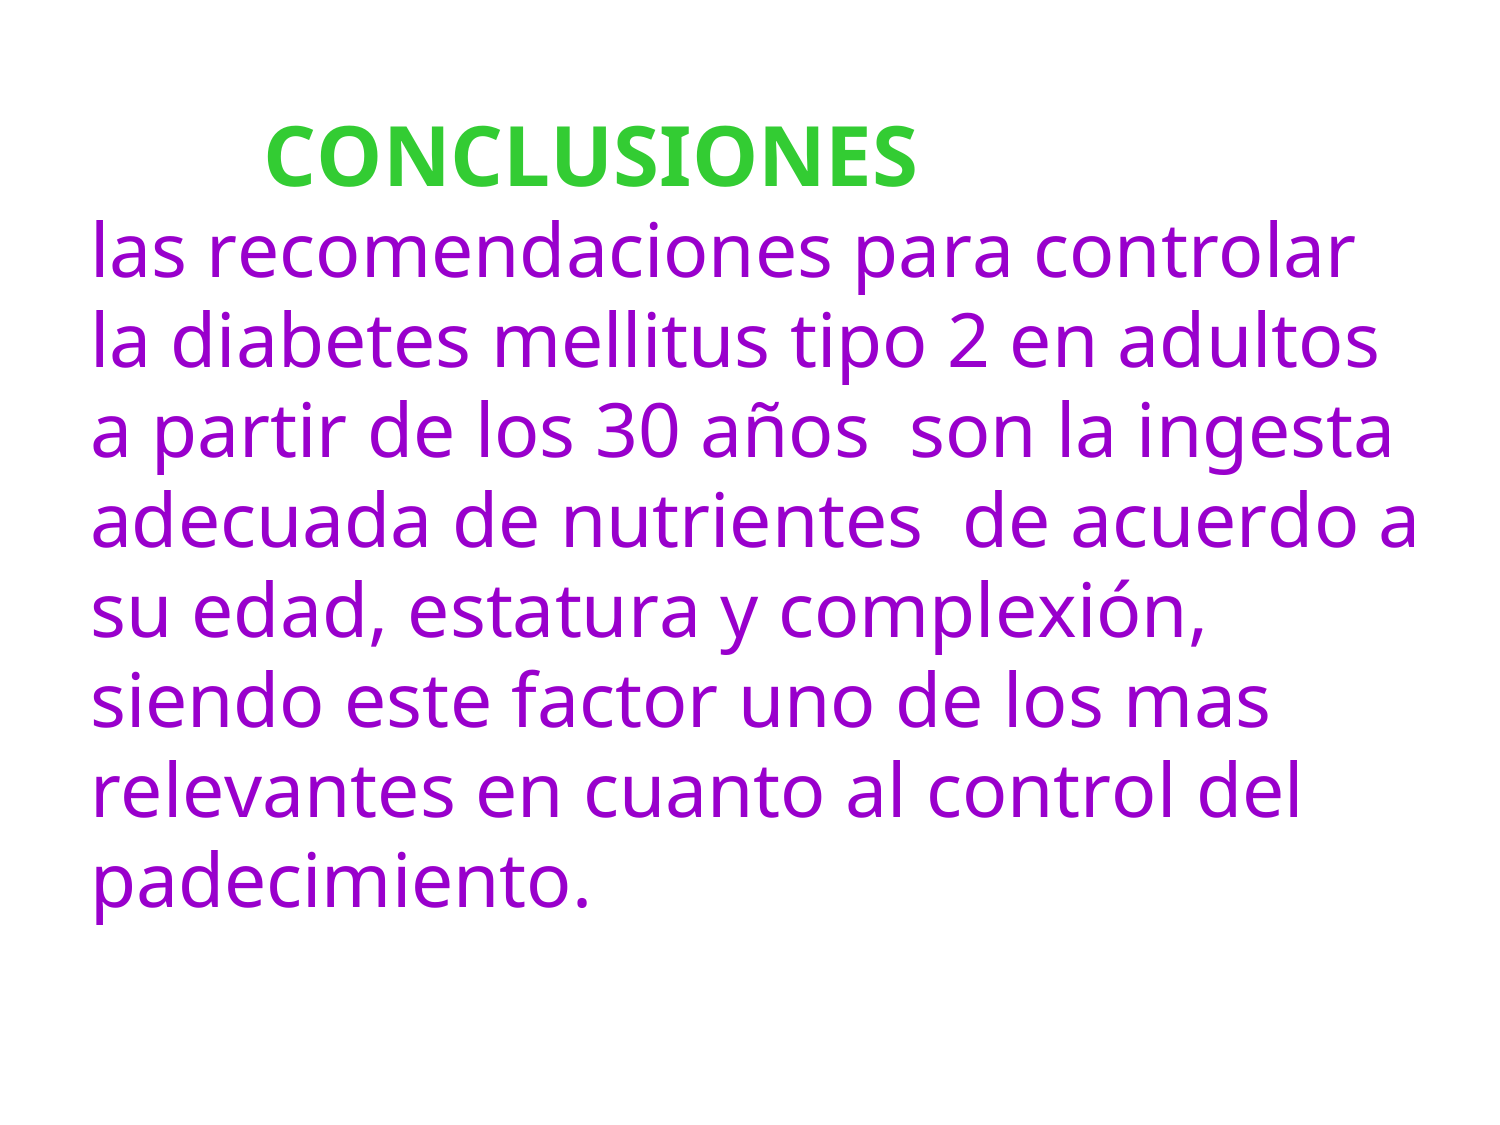

# CONCLUSIONES las recomendaciones para controlar la diabetes mellitus tipo 2 en adultos a partir de los 30 años son la ingesta adecuada de nutrientes de acuerdo a su edad, estatura y complexión, siendo este factor uno de los mas relevantes en cuanto al control del padecimiento.